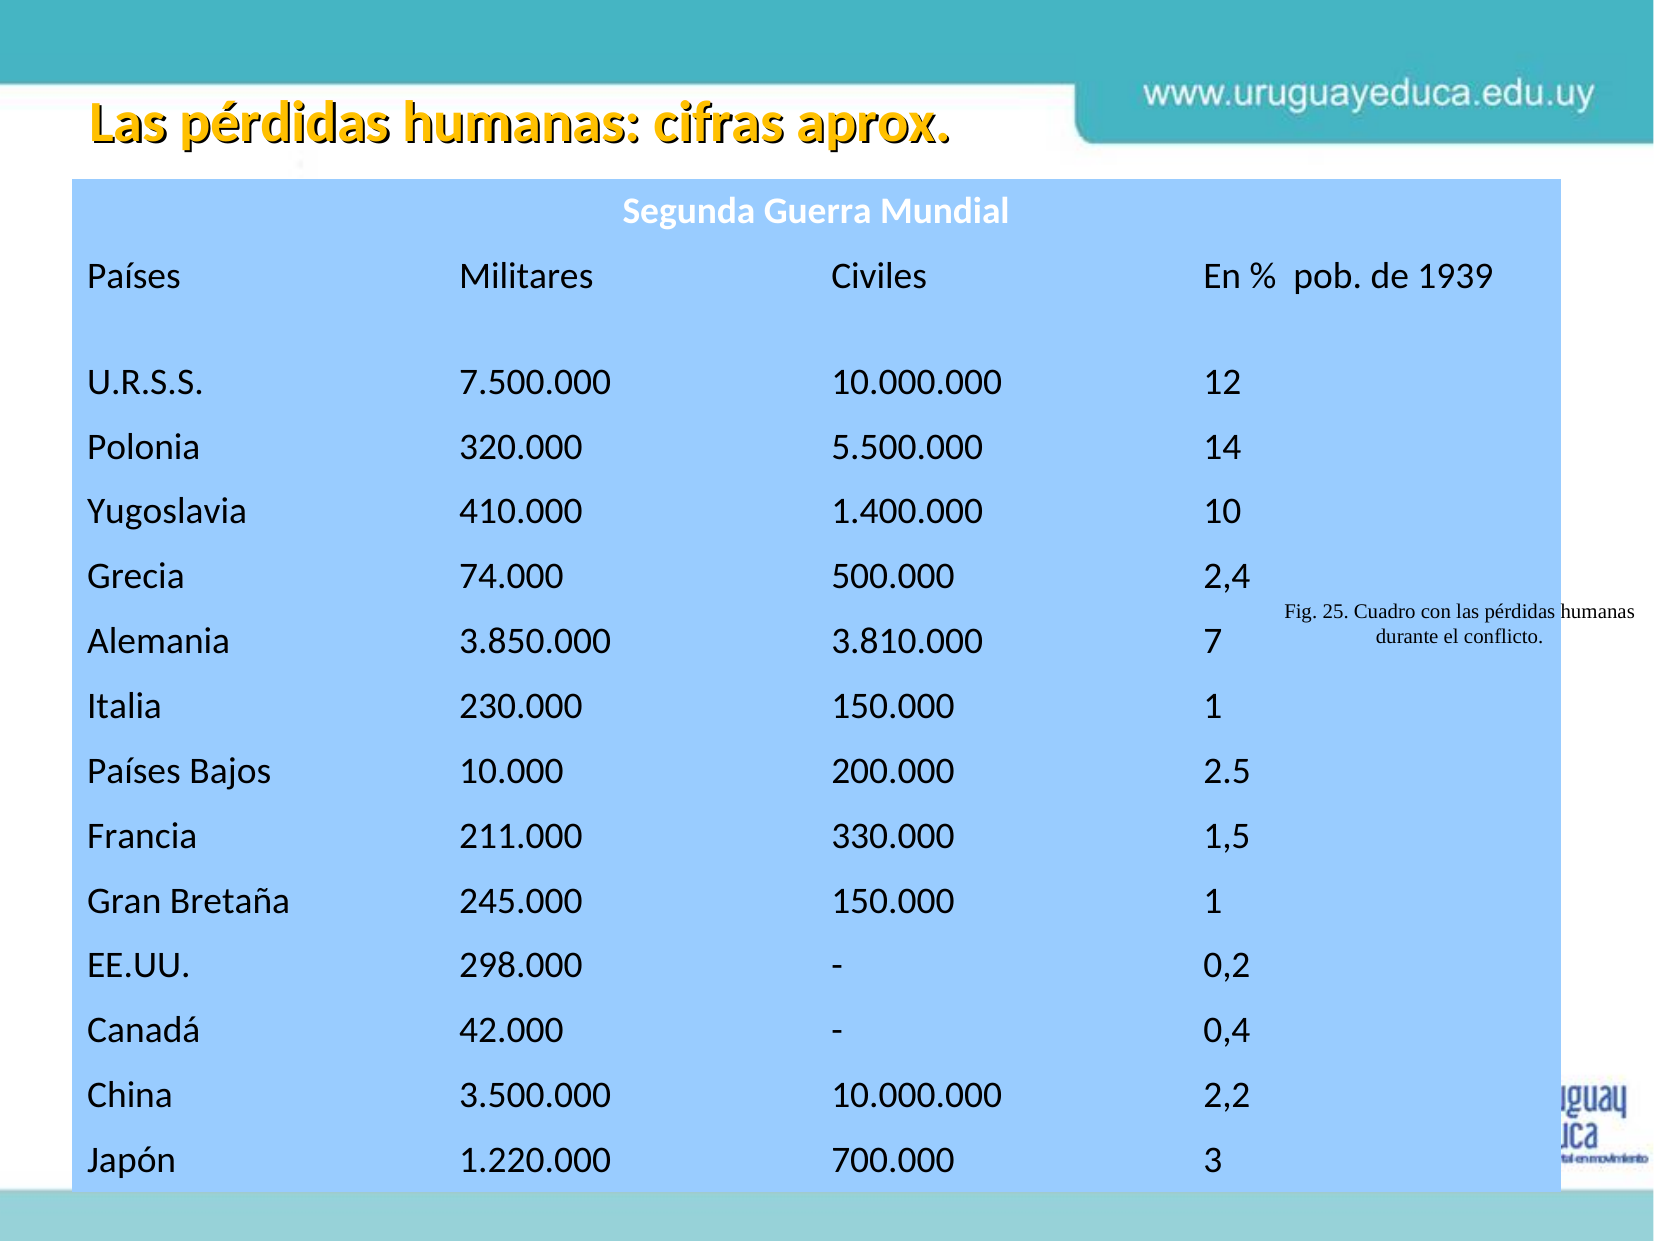

# Las pérdidas humanas: cifras aprox.
| Segunda Guerra Mundial | | | |
| --- | --- | --- | --- |
| Países | Militares | Civiles | En % pob. de 1939 |
| U.R.S.S. | 7.500.000 | 10.000.000 | 12 |
| Polonia | 320.000 | 5.500.000 | 14 |
| Yugoslavia | 410.000 | 1.400.000 | 10 |
| Grecia | 74.000 | 500.000 | 2,4 |
| Alemania | 3.850.000 | 3.810.000 | 7 |
| Italia | 230.000 | 150.000 | 1 |
| Países Bajos | 10.000 | 200.000 | 2.5 |
| Francia | 211.000 | 330.000 | 1,5 |
| Gran Bretaña | 245.000 | 150.000 | 1 |
| EE.UU. | 298.000 | - | 0,2 |
| Canadá | 42.000 | - | 0,4 |
| China | 3.500.000 | 10.000.000 | 2,2 |
| Japón | 1.220.000 | 700.000 | 3 |
Fig. 25. Cuadro con las pérdidas humanas durante el conflicto.